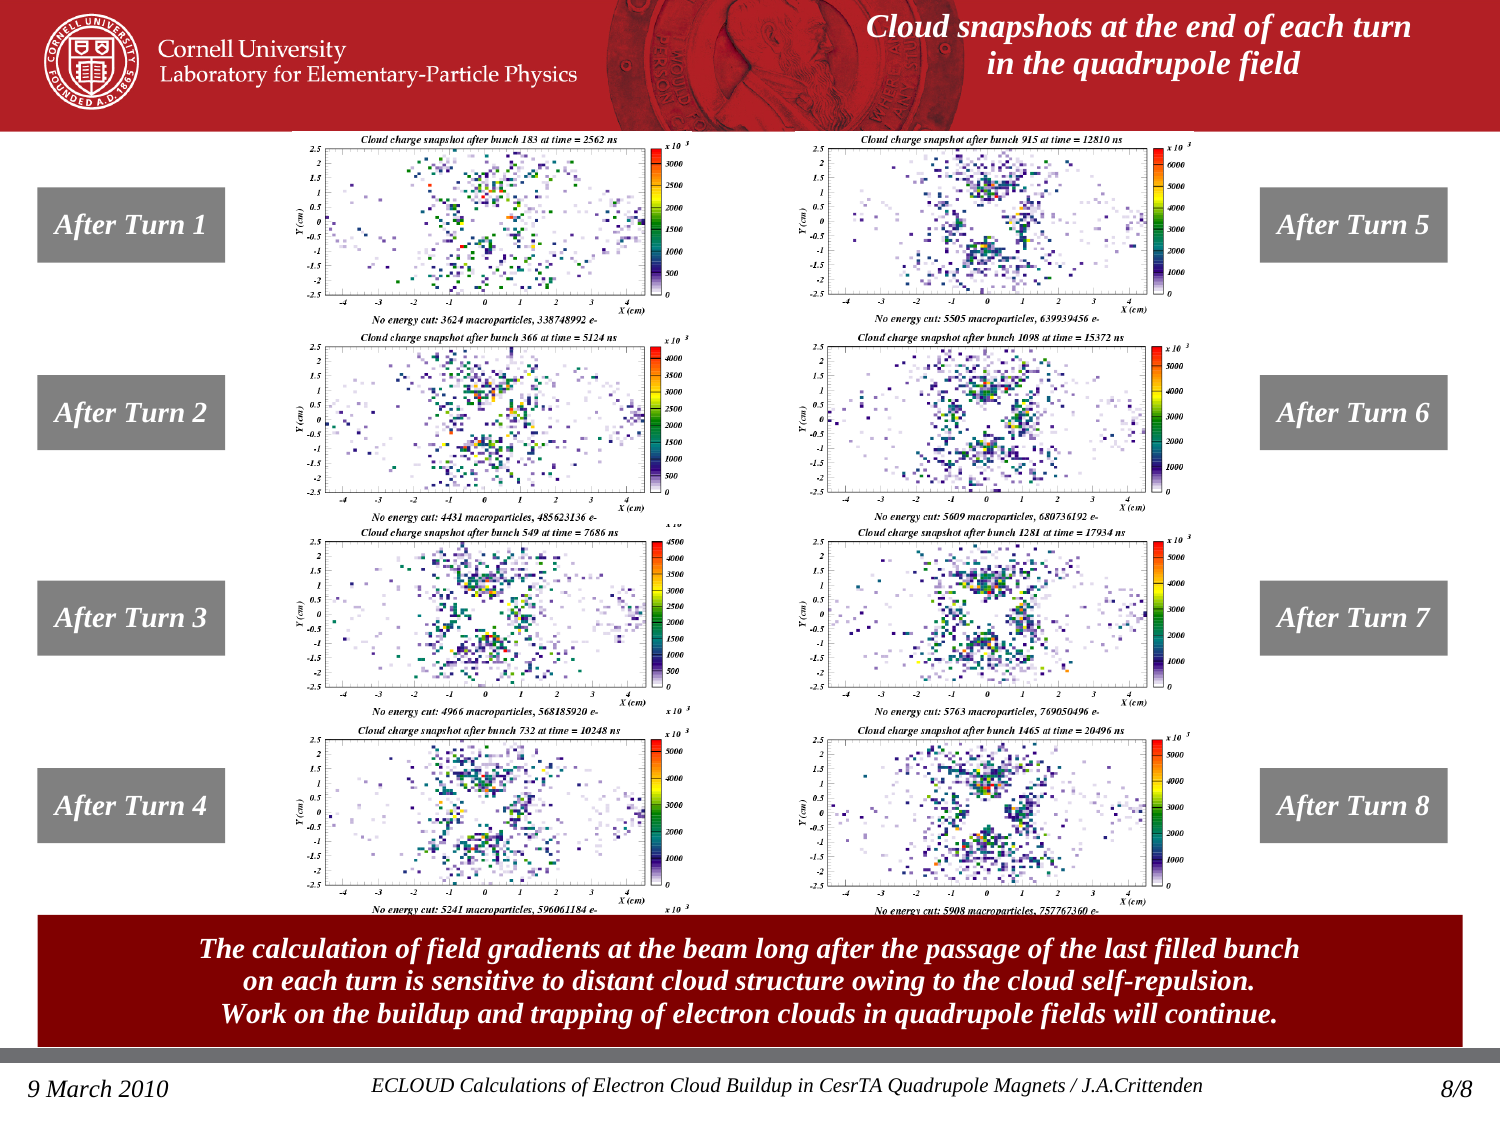

Cloud snapshots at the end of each turn
in the quadrupole field
After Turn 1
After Turn 5
After Turn 2
After Turn 6
After Tur
After T
After Turn 3
After Turn 7
After Turn 4
After Turn 8
The calculation of field gradients at the beam long after the passage of the last filled bunch
on each turn is sensitive to distant cloud structure owing to the cloud self-repulsion.
Work on the buildup and trapping of electron clouds in quadrupole fields will continue.